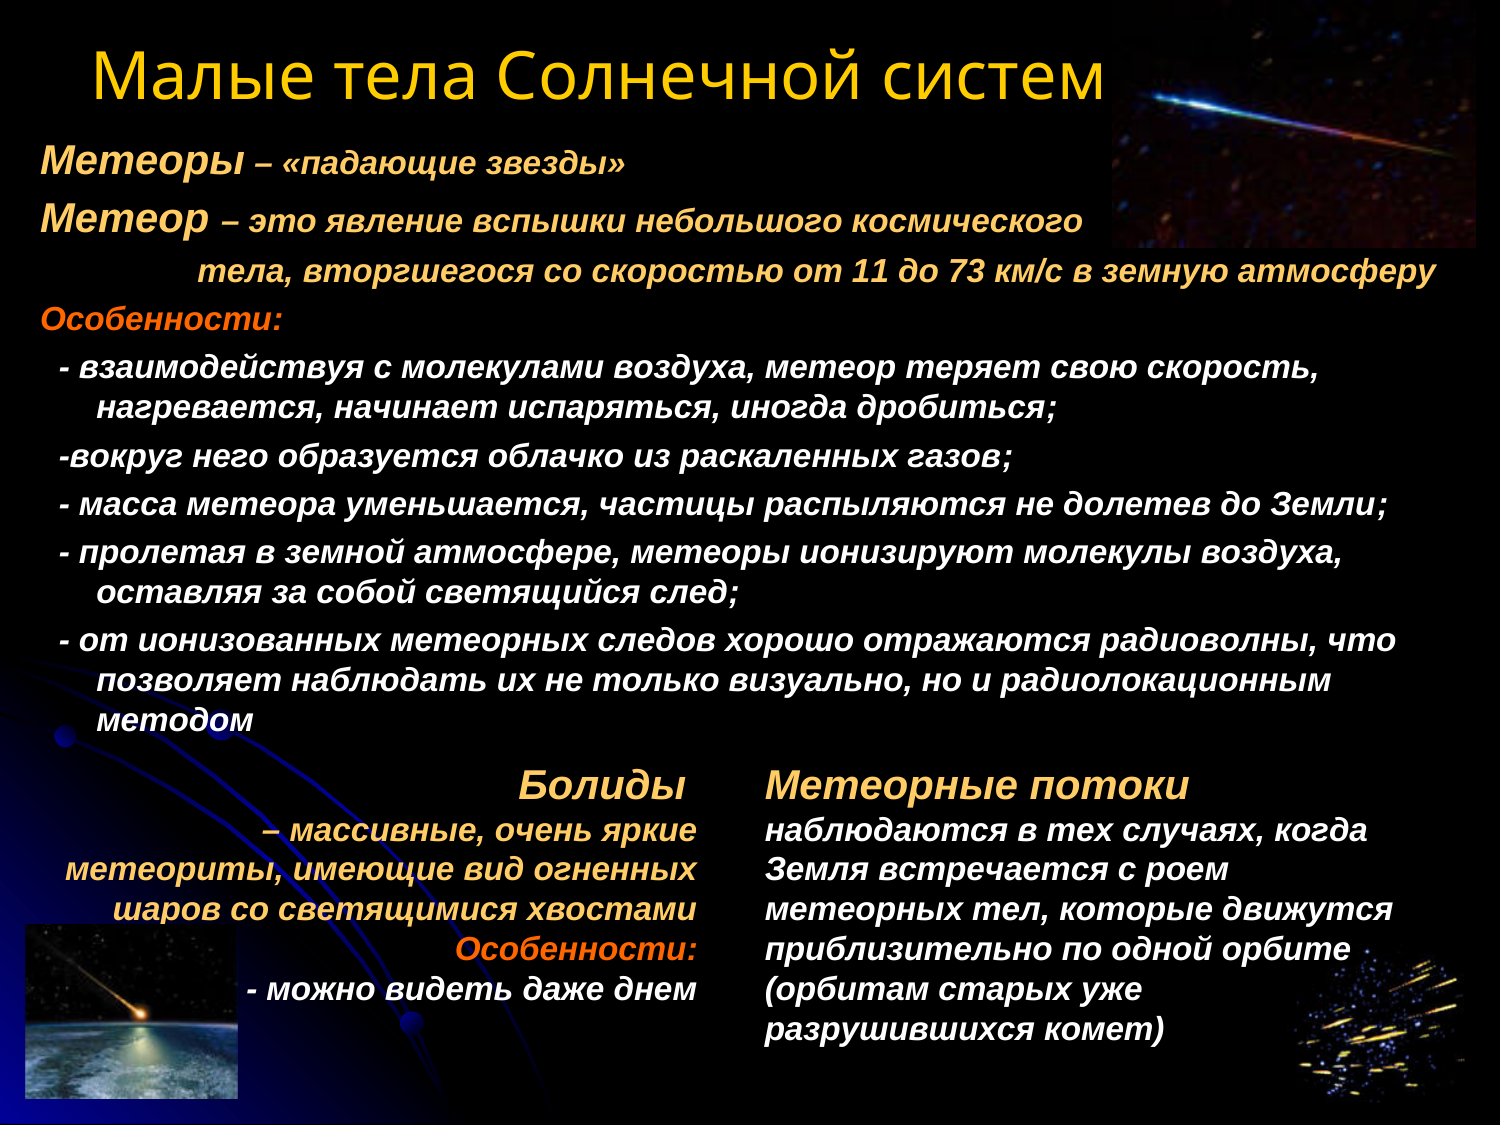

Малые тела Солнечной системы
Метеоры – «падающие звезды»
Метеор – это явление вспышки небольшого космического
 тела, вторгшегося со скоростью от 11 до 73 км/с в земную атмосферу
Особенности:
 - взаимодействуя с молекулами воздуха, метеор теряет свою скорость, нагревается, начинает испаряться, иногда дробиться;
 -вокруг него образуется облачко из раскаленных газов;
 - масса метеора уменьшается, частицы распыляются не долетев до Земли;
 - пролетая в земной атмосфере, метеоры ионизируют молекулы воздуха, оставляя за собой светящийся след;
 - от ионизованных метеорных следов хорошо отражаются радиоволны, что позволяет наблюдать их не только визуально, но и радиолокационным методом
Болиды
– массивные, очень яркие метеориты, имеющие вид огненных шаров со светящимися хвостами
Особенности:
 - можно видеть даже днем
Метеорные потоки наблюдаются в тех случаях, когда Земля встречается с роем метеорных тел, которые движутся приблизительно по одной орбите (орбитам старых уже разрушившихся комет)